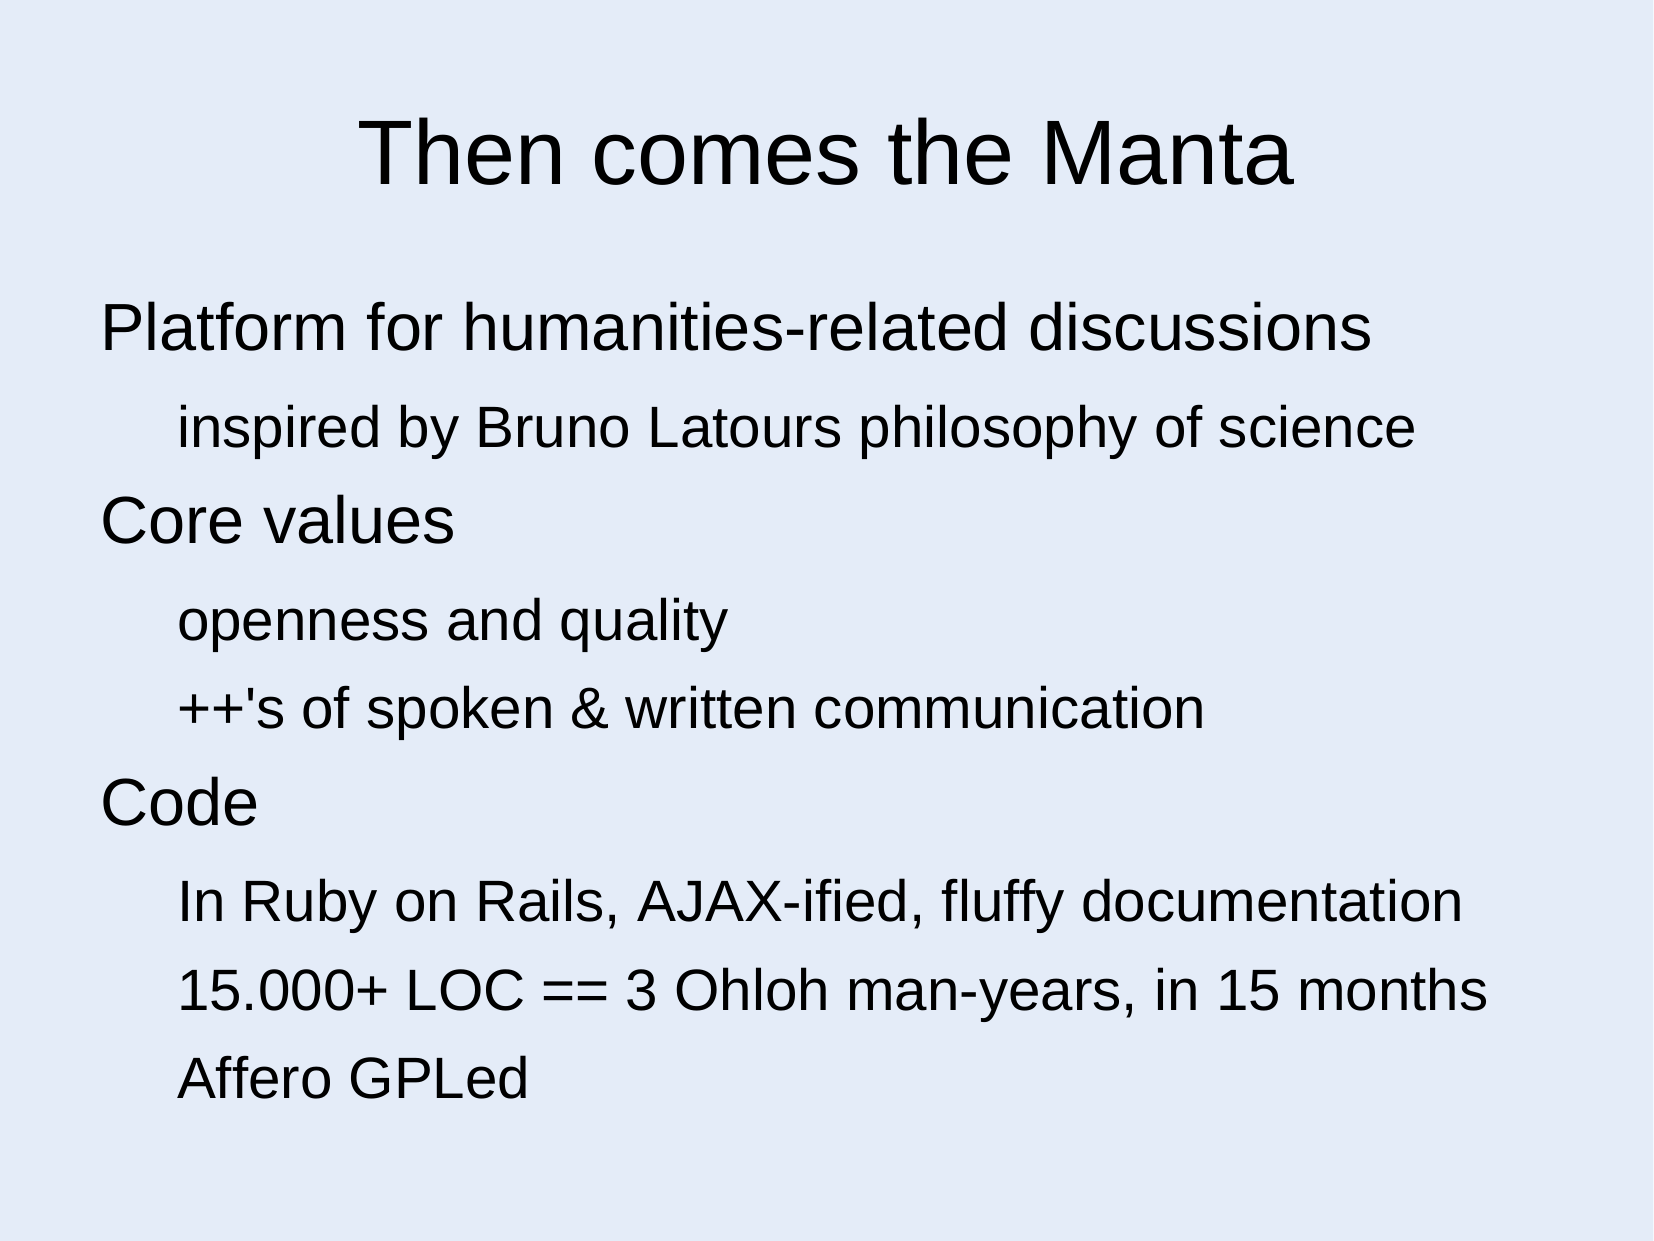

# Then comes the Manta
Platform for humanities-related discussions
inspired by Bruno Latours philosophy of science
Core values
openness and quality
++'s of spoken & written communication
Code
In Ruby on Rails, AJAX-ified, fluffy documentation
15.000+ LOC == 3 Ohloh man-years, in 15 months
Affero GPLed